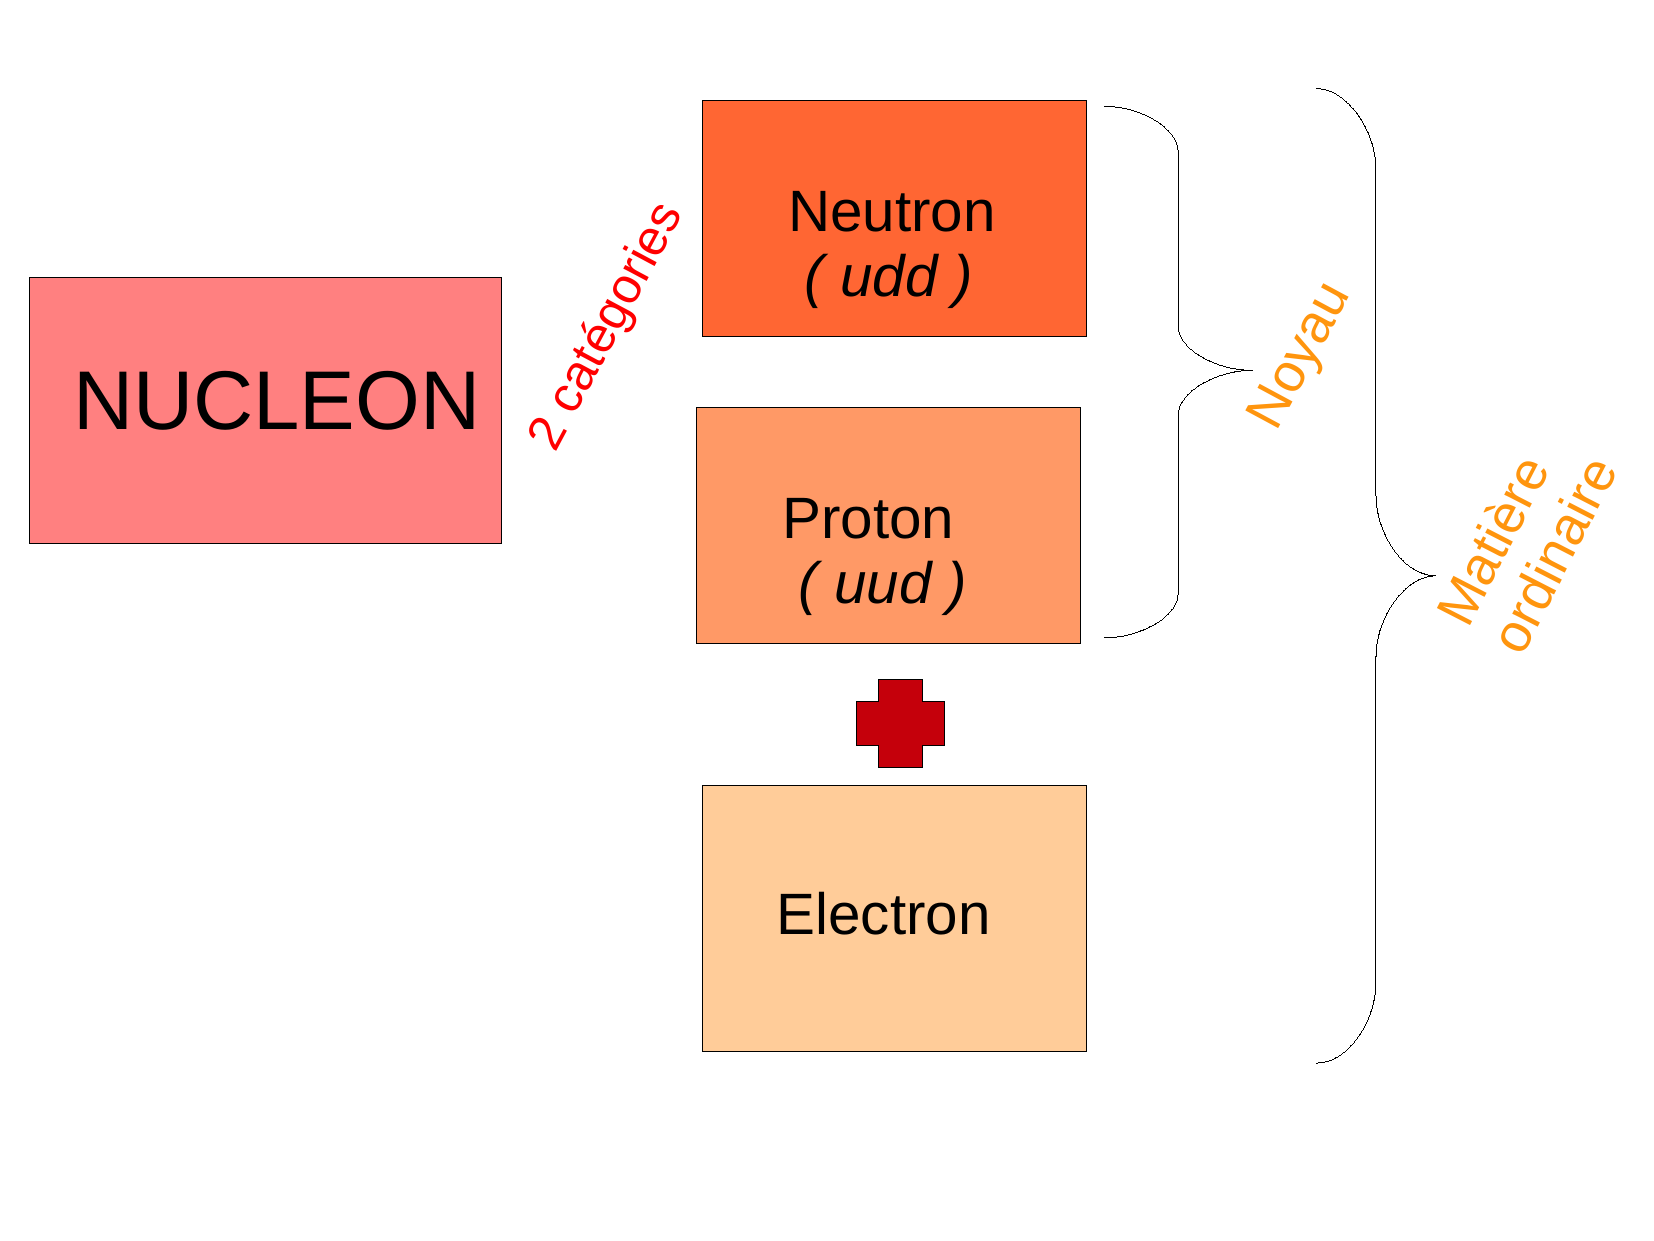

Neutron
 ( udd )
2 catégories
Noyau
NUCLEON
Matière ordinaire
Proton
 ( uud )
Electron